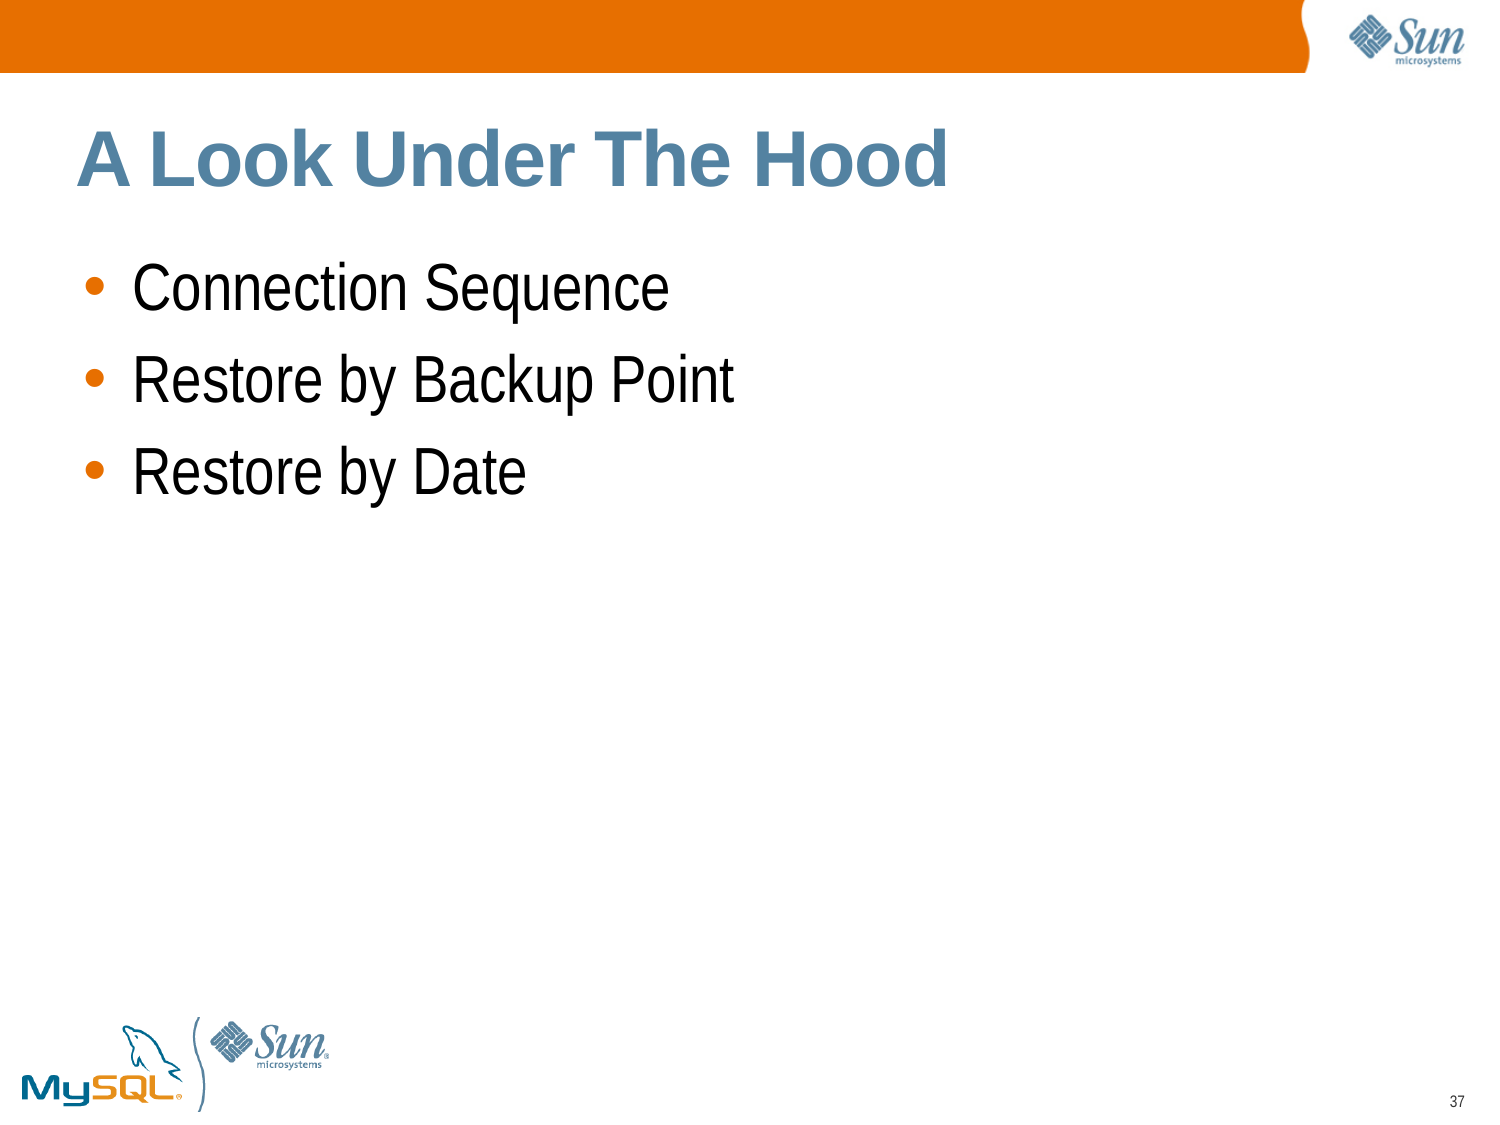

# A Look Under The Hood
Connection Sequence
Restore by Backup Point
Restore by Date